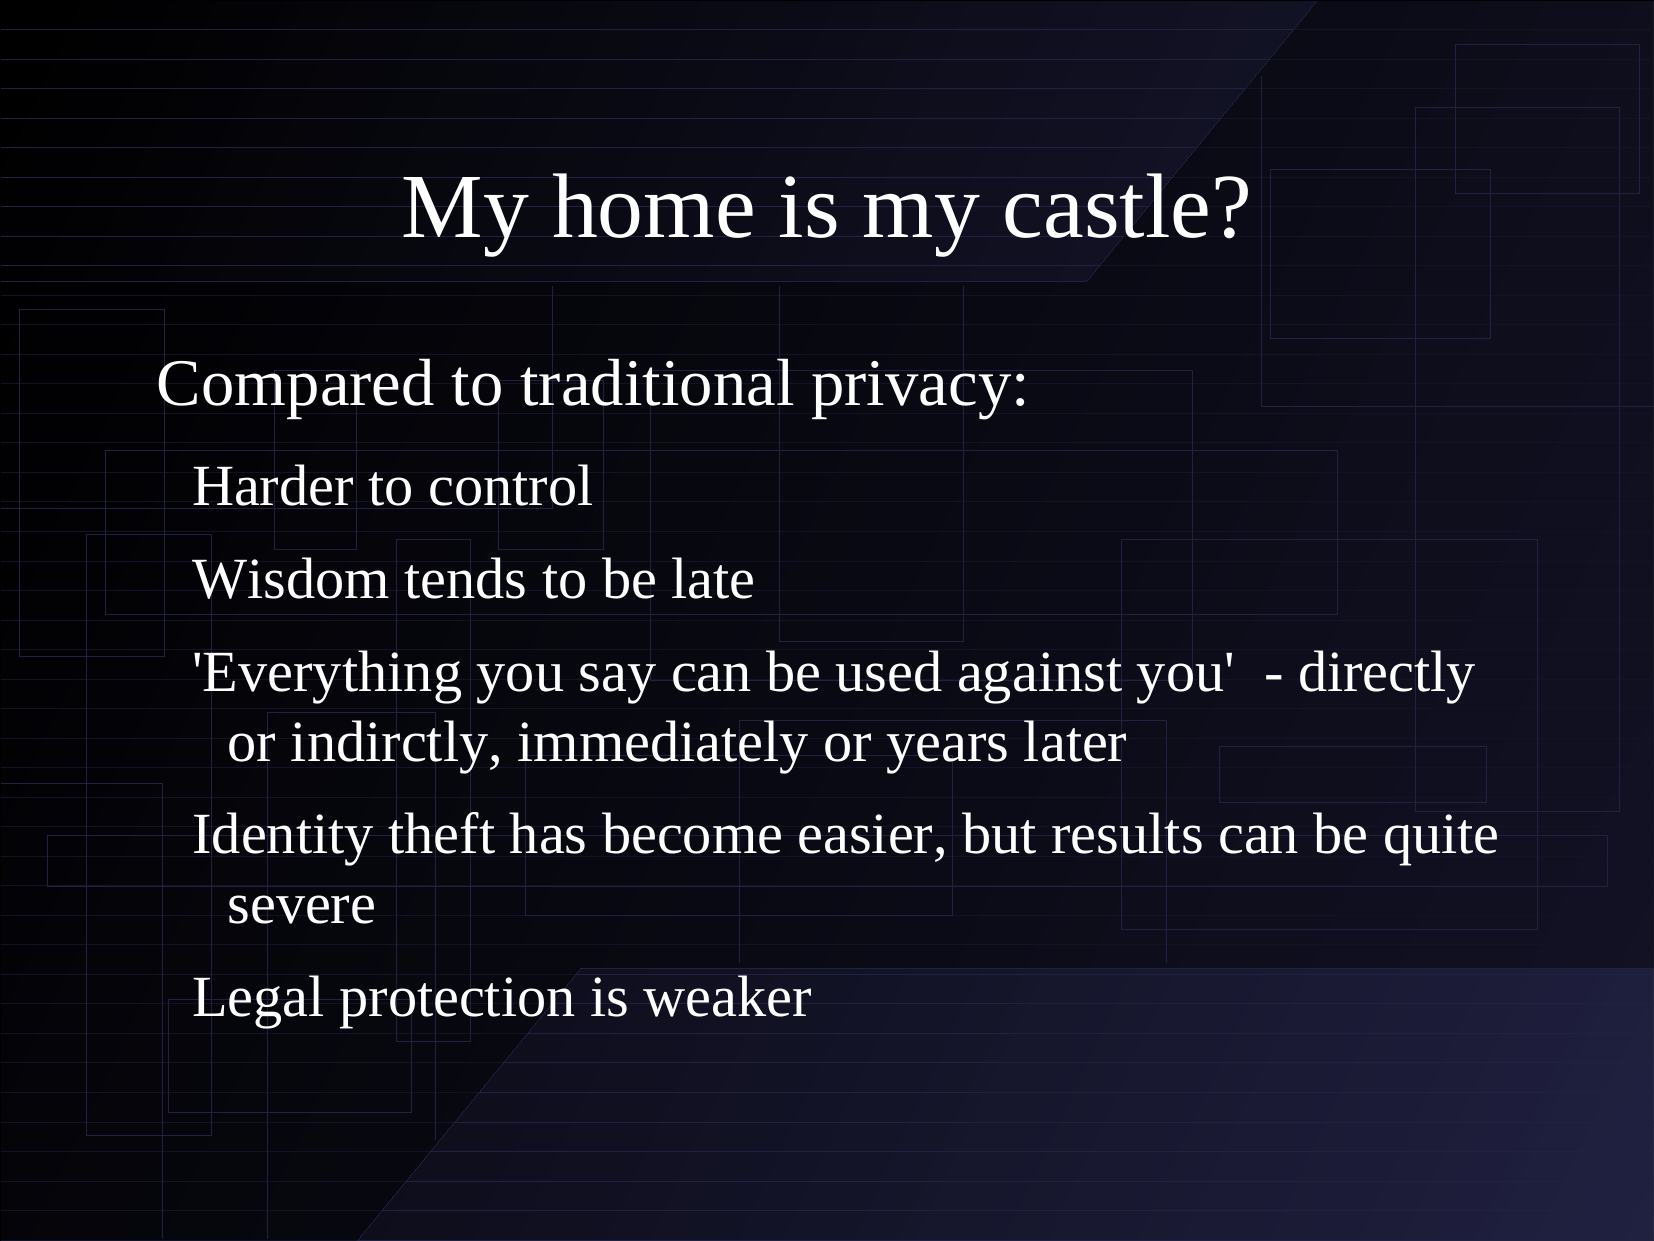

# My home is my castle?
Compared to traditional privacy:
Harder to control
Wisdom tends to be late
'Everything you say can be used against you' - directly or indirctly, immediately or years later
Identity theft has become easier, but results can be quite severe
Legal protection is weaker